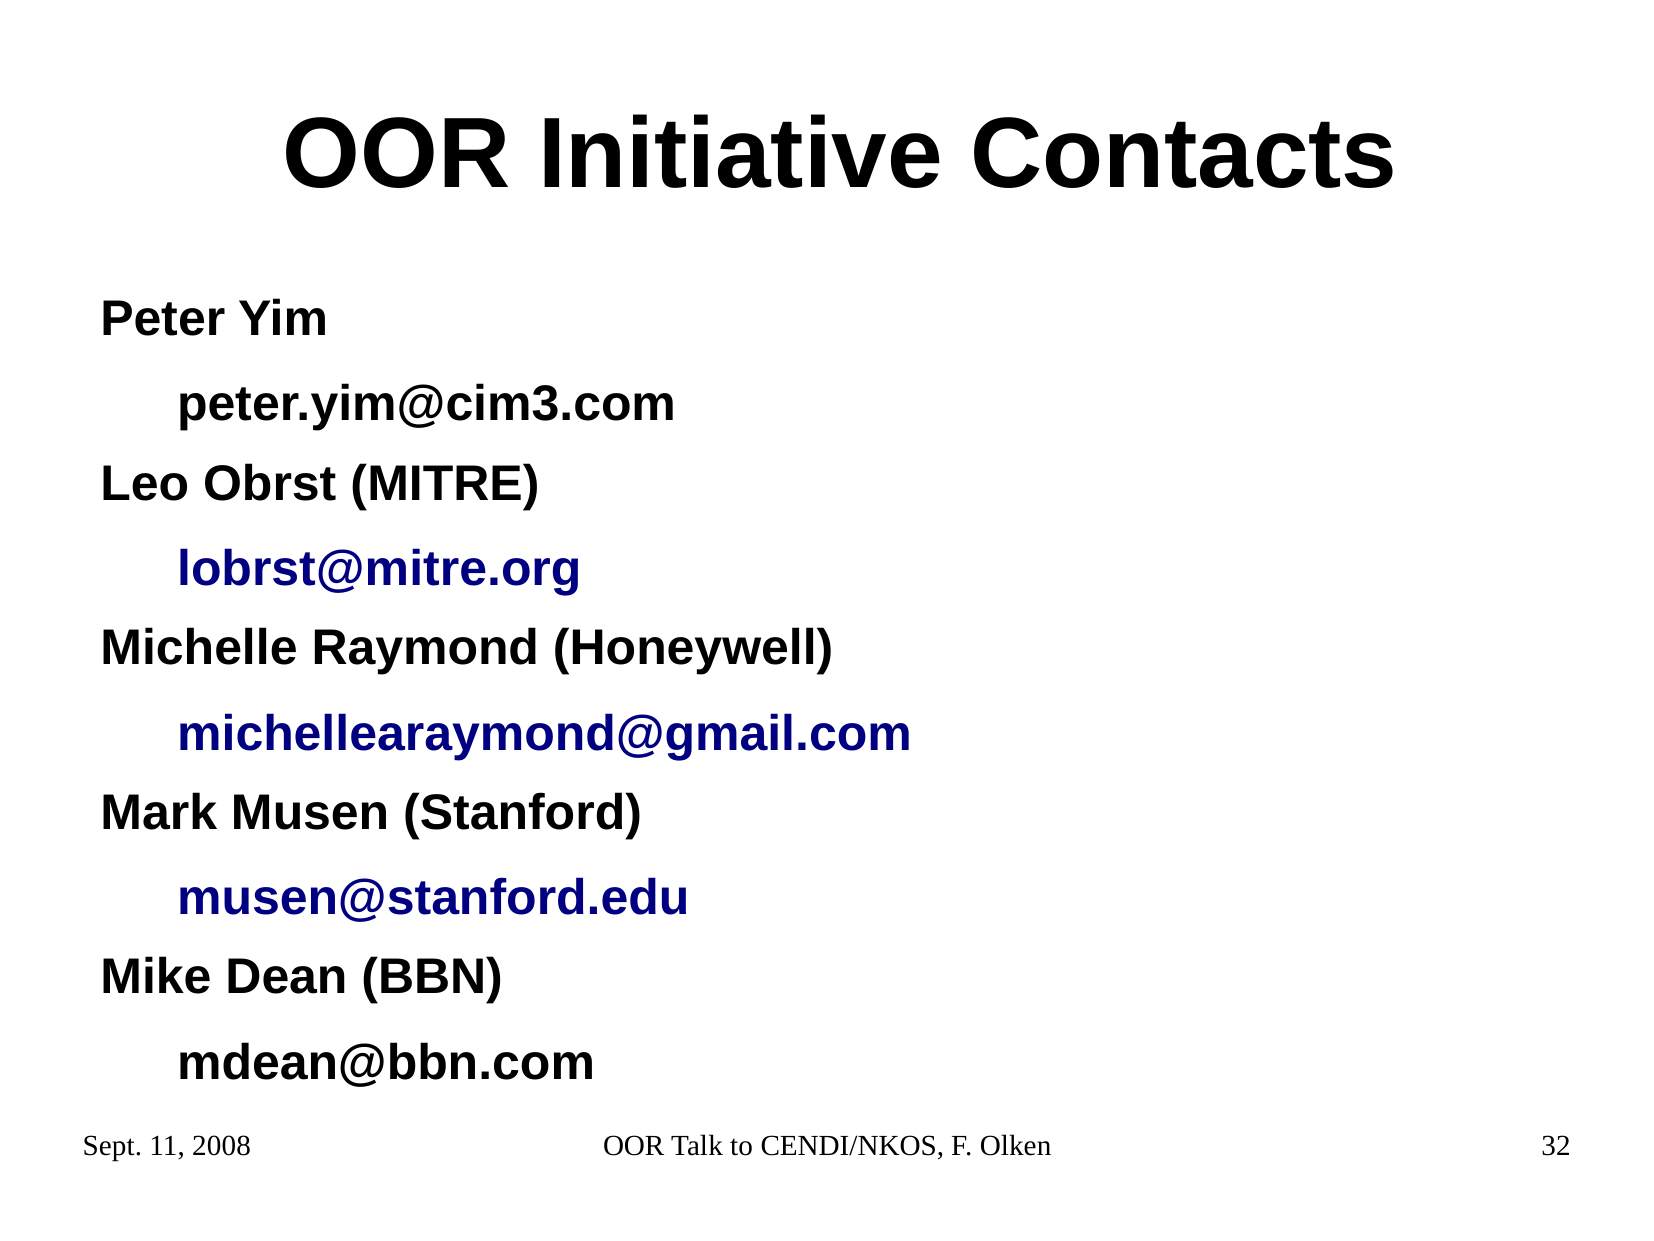

# OOR Initiative Contacts
Peter Yim
peter.yim@cim3.com
Leo Obrst (MITRE)
lobrst@mitre.org
Michelle Raymond (Honeywell)
michellearaymond@gmail.com
Mark Musen (Stanford)
musen@stanford.edu
Mike Dean (BBN)
mdean@bbn.com
Sept. 11, 2008
OOR Talk to CENDI/NKOS, F. Olken
32